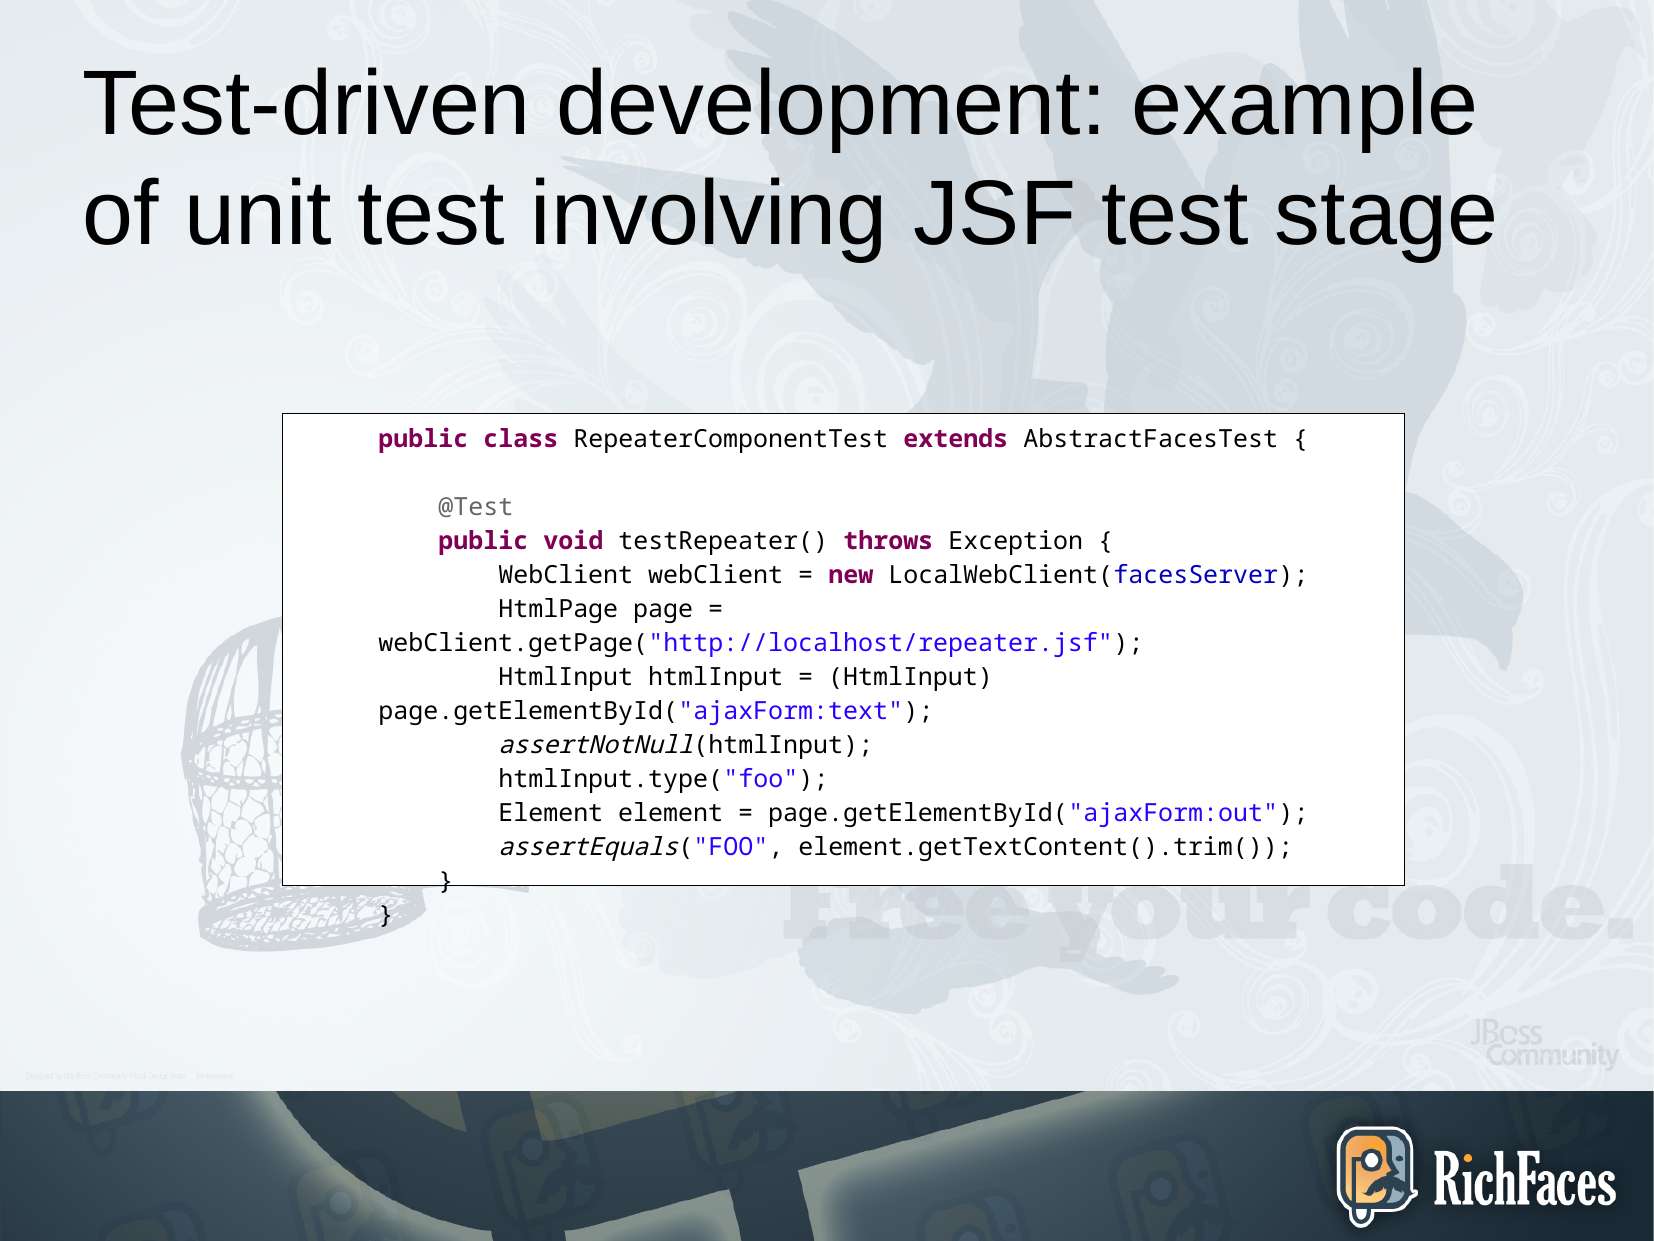

# Test-driven development: example of unit test involving JSF test stage
public class RepeaterComponentTest extends AbstractFacesTest {
 @Test
 public void testRepeater() throws Exception {
 WebClient webClient = new LocalWebClient(facesServer);
 HtmlPage page = webClient.getPage("http://localhost/repeater.jsf");
 HtmlInput htmlInput = (HtmlInput) page.getElementById("ajaxForm:text");
 assertNotNull(htmlInput);
 htmlInput.type("foo");
 Element element = page.getElementById("ajaxForm:out");
 assertEquals("FOO", element.getTextContent().trim());
 }
}